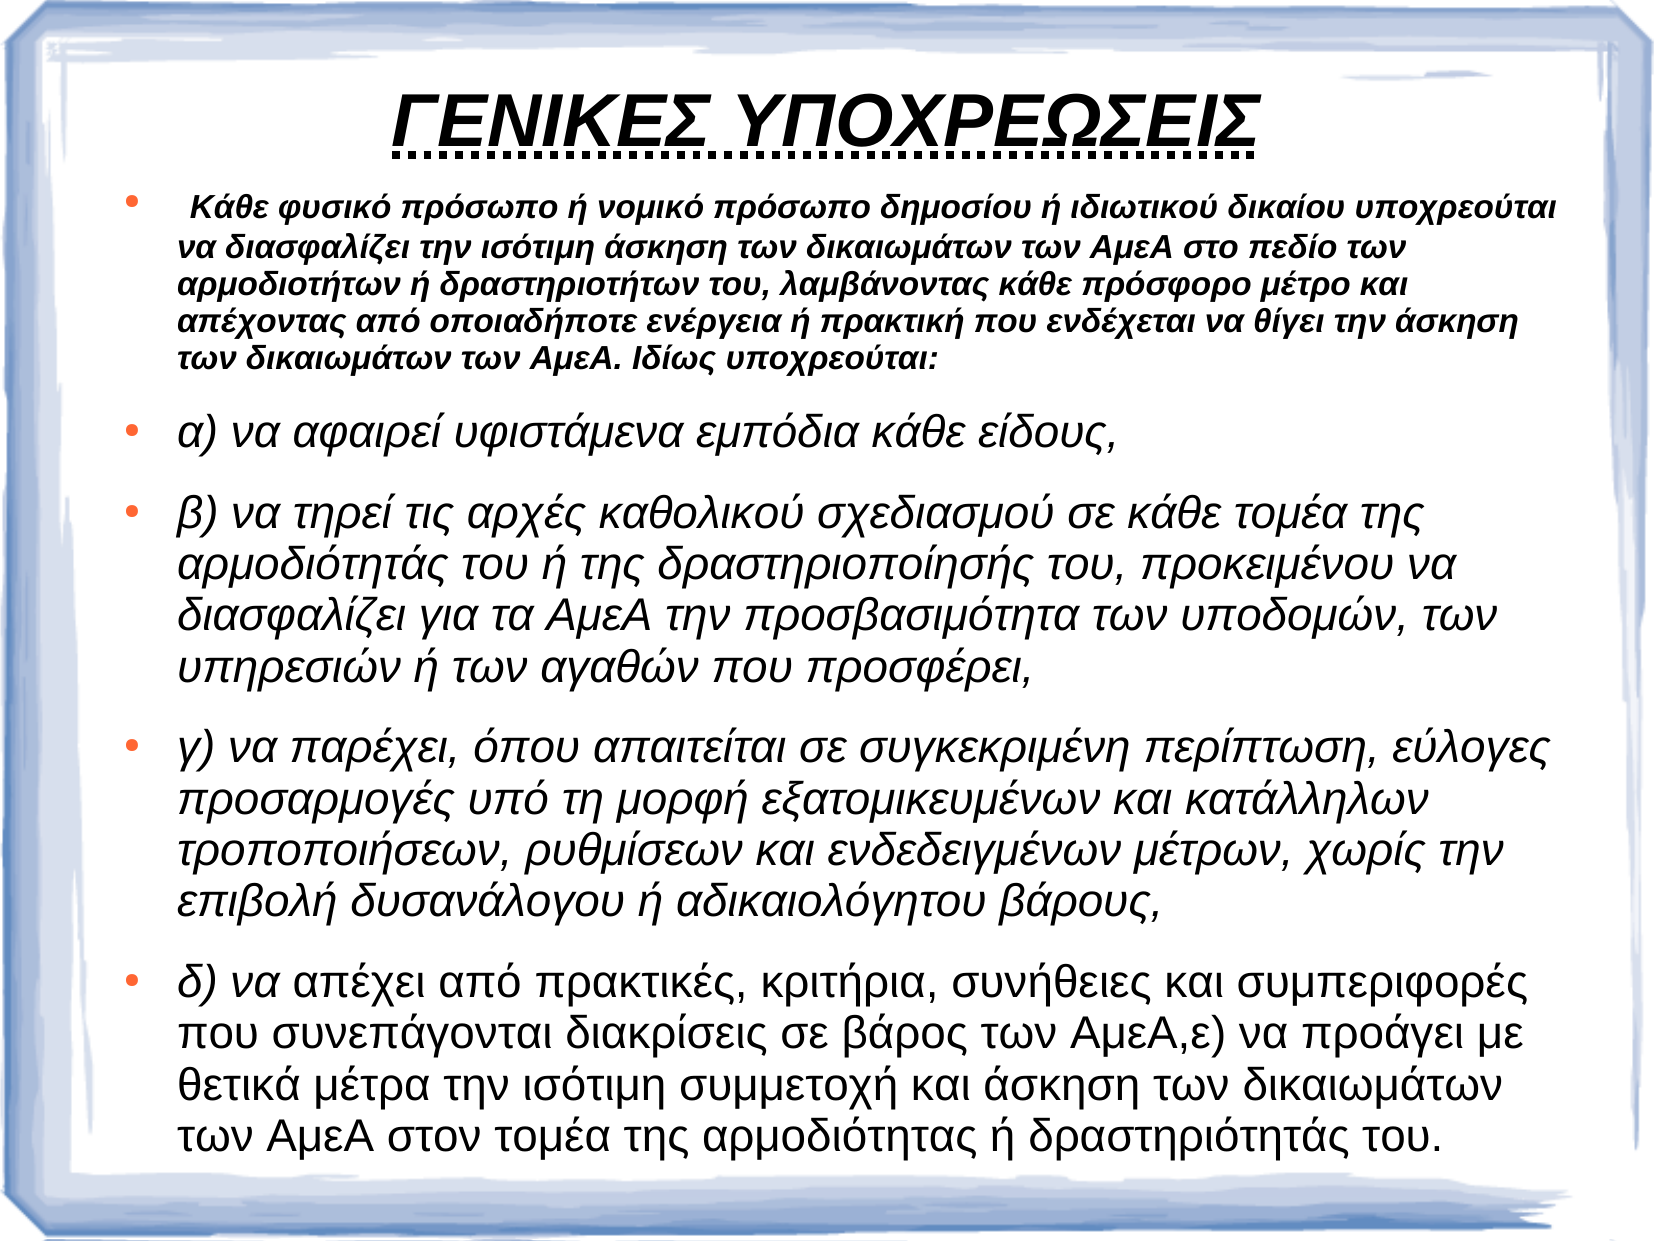

# ΓΕΝΙΚΕΣ ΥΠΟΧΡΕΩΣΕΙΣ
 Κάθε φυσικό πρόσωπο ή νομικό πρόσωπο δημοσίου ή ιδιωτικού δικαίου υποχρεούται να διασφαλίζει την ισότιμη άσκηση των δικαιωμάτων των ΑμεΑ στο πεδίο των αρμοδιοτήτων ή δραστηριοτήτων του, λαμβάνοντας κάθε πρόσφορο μέτρο και απέχοντας από οποιαδήποτε ενέργεια ή πρακτική που ενδέχεται να θίγει την άσκηση των δικαιωμάτων των ΑμεΑ. Ιδίως υποχρεούται:
α) να αφαιρεί υφιστάμενα εμπόδια κάθε είδους,
β) να τηρεί τις αρχές καθολικού σχεδιασμού σε κάθε τομέα της αρμοδιότητάς του ή της δραστηριοποίησής του, προκειμένου να διασφαλίζει για τα ΑμεΑ την προσβασιμότητα των υποδομών, των υπηρεσιών ή των αγαθών που προσφέρει,
γ) να παρέχει, όπου απαιτείται σε συγκεκριμένη περίπτωση, εύλογες προσαρμογές υπό τη μορφή εξατομικευμένων και κατάλληλων τροποποιήσεων, ρυθμίσεων και ενδεδειγμένων μέτρων, χωρίς την επιβολή δυσανάλογου ή αδικαιολόγητου βάρους,
δ) να απέχει από πρακτικές, κριτήρια, συνήθειες και συμπεριφορές που συνεπάγονται διακρίσεις σε βάρος των ΑμεΑ,ε) να προάγει με θετικά μέτρα την ισότιμη συμμετοχή και άσκηση των δικαιωμάτων των ΑμεΑ στον τομέα της αρμοδιότητας ή δραστηριότητάς του.